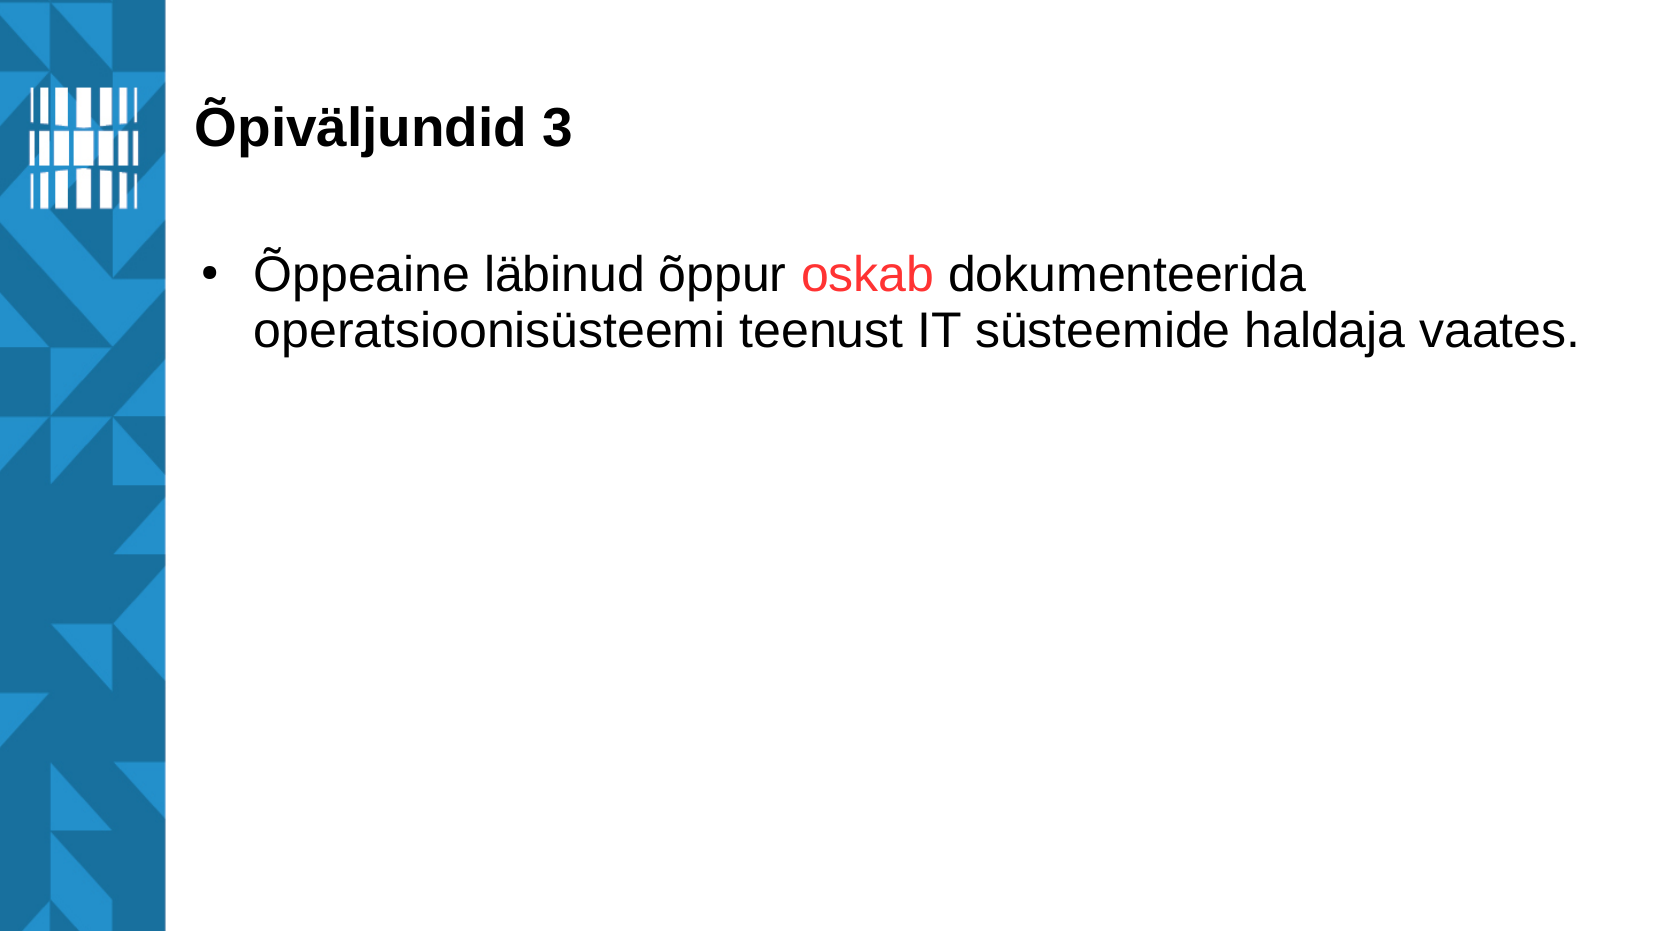

# Õpiväljundid 3
Õppeaine läbinud õppur oskab dokumenteerida operatsioonisüsteemi teenust IT süsteemide haldaja vaates.
8